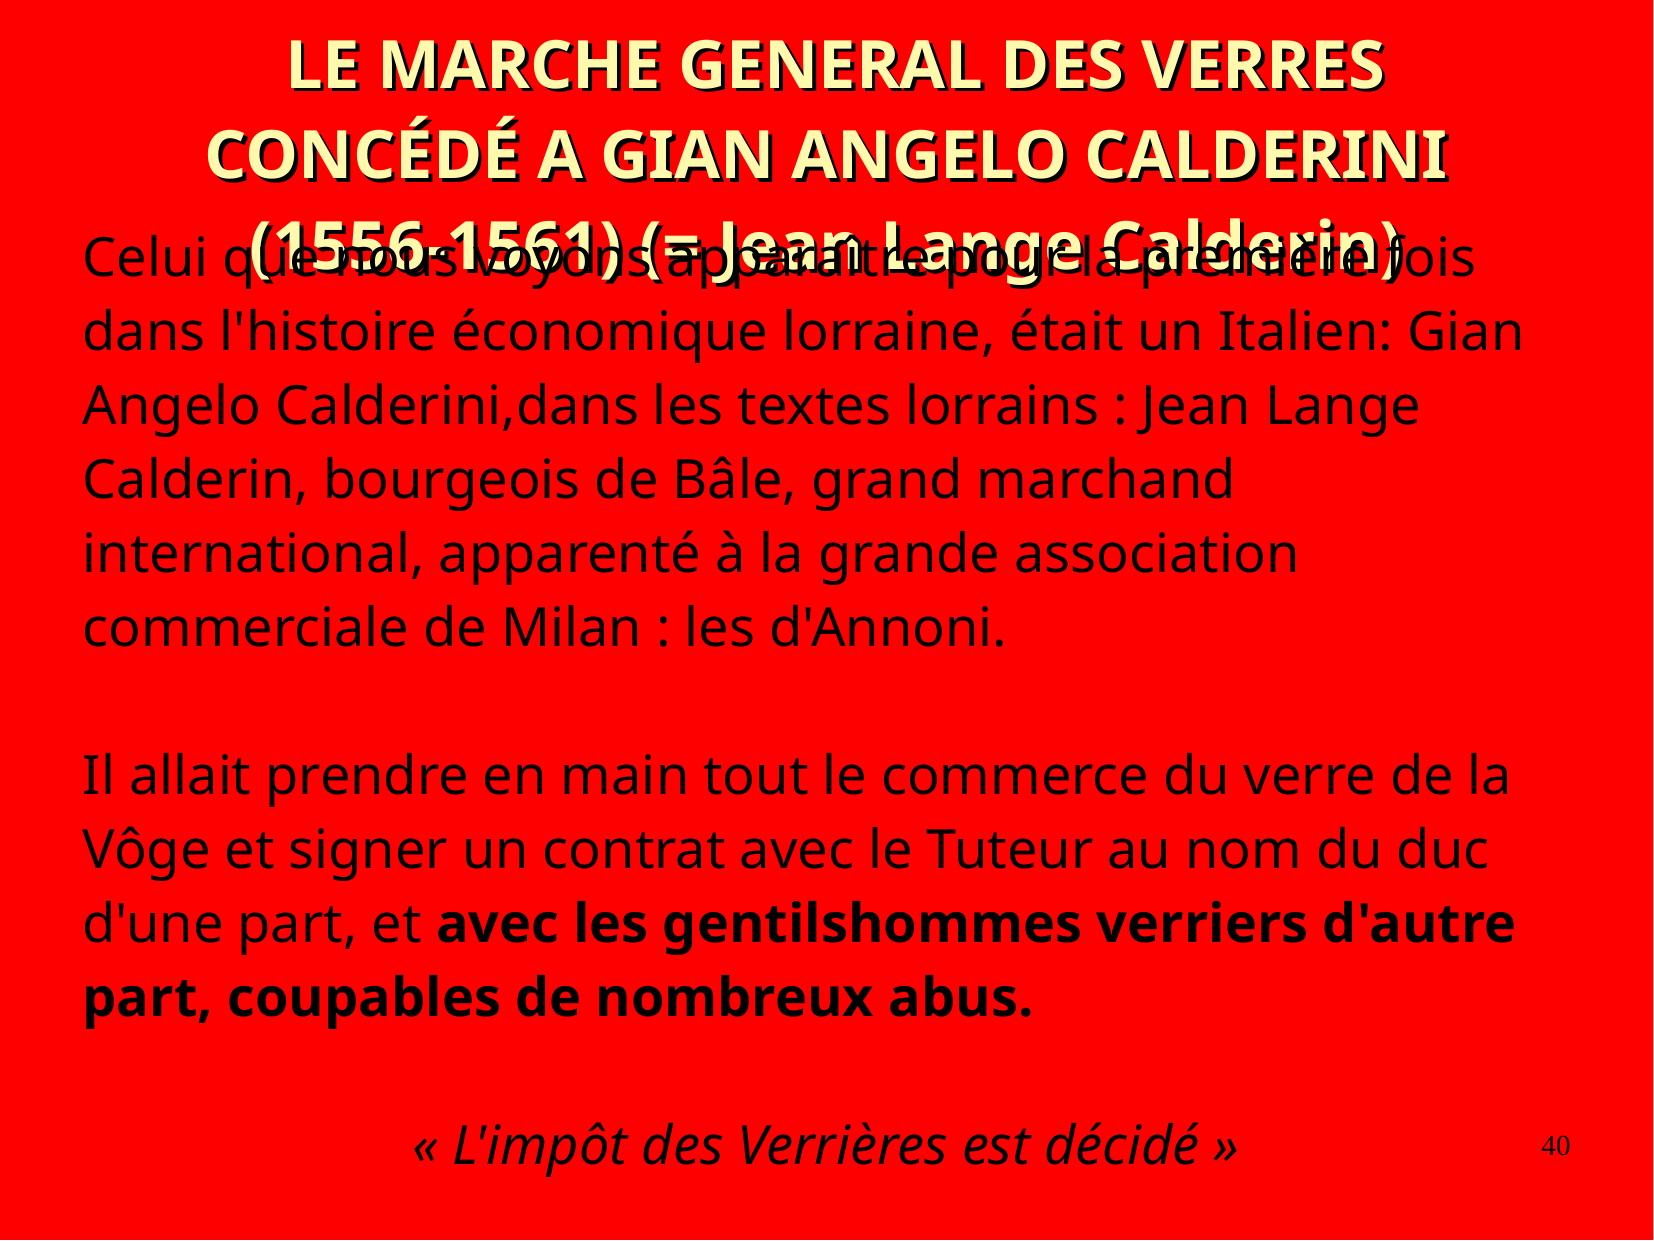

# LE MARCHE GENERAL DES VERRES CONCÉDÉ A GIAN ANGELO CALDERINI (1556-1561) (= Jean Lange Calderin)
Celui que nous voyons apparaître pour la première fois dans l'histoire économique lorraine, était un Italien: Gian Angelo Calderini,dans les textes lorrains : Jean Lange Calderin, bourgeois de Bâle, grand marchand international, apparenté à la grande association commerciale de Milan : les d'Annoni.
Il allait prendre en main tout le commerce du verre de la Vôge et signer un contrat avec le Tuteur au nom du duc d'une part, et avec les gentilshommes verriers d'autre part, coupables de nombreux abus.
« L'impôt des Verrières est décidé »
40